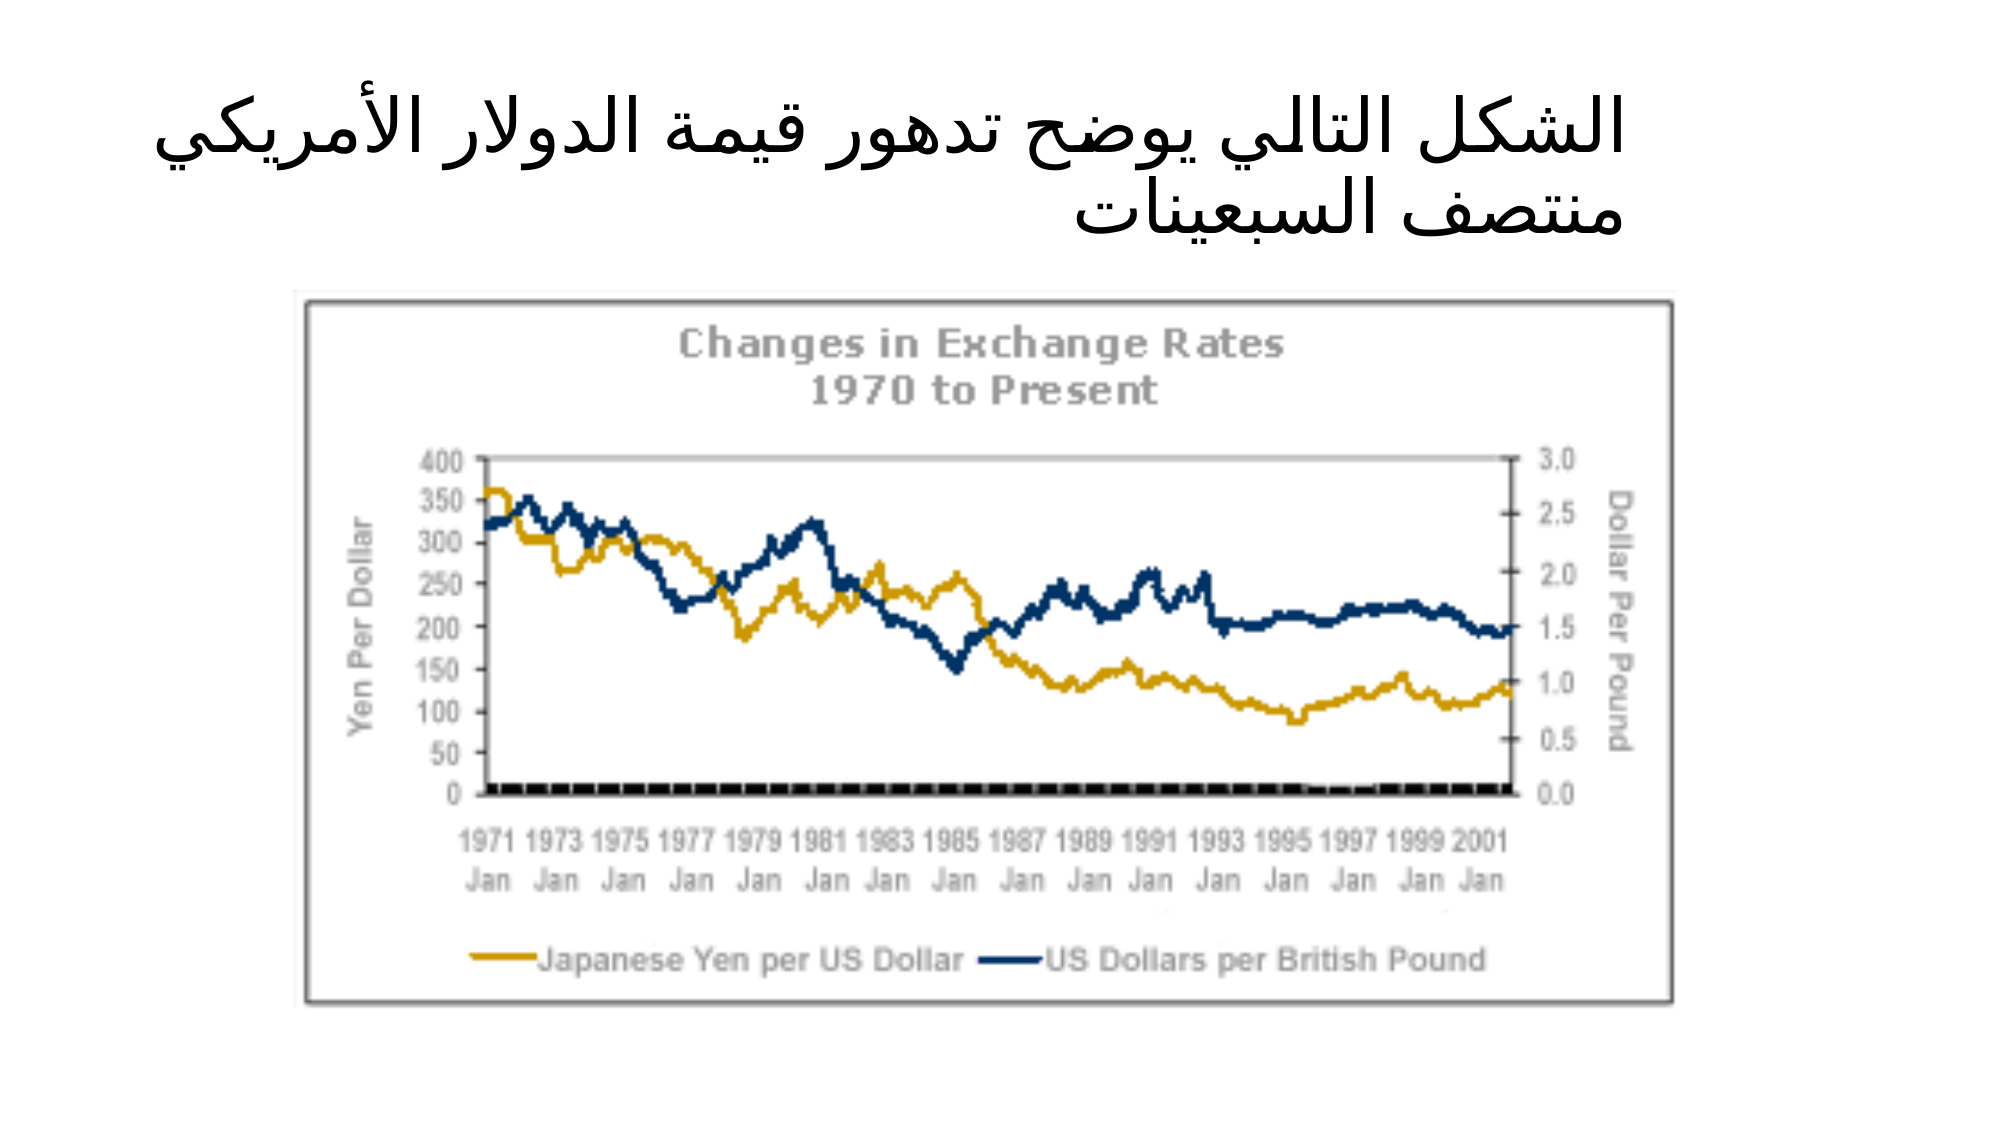

# الشكل التالي يوضح تدهور قيمة الدولار الأمريكي منتصف السبعينات